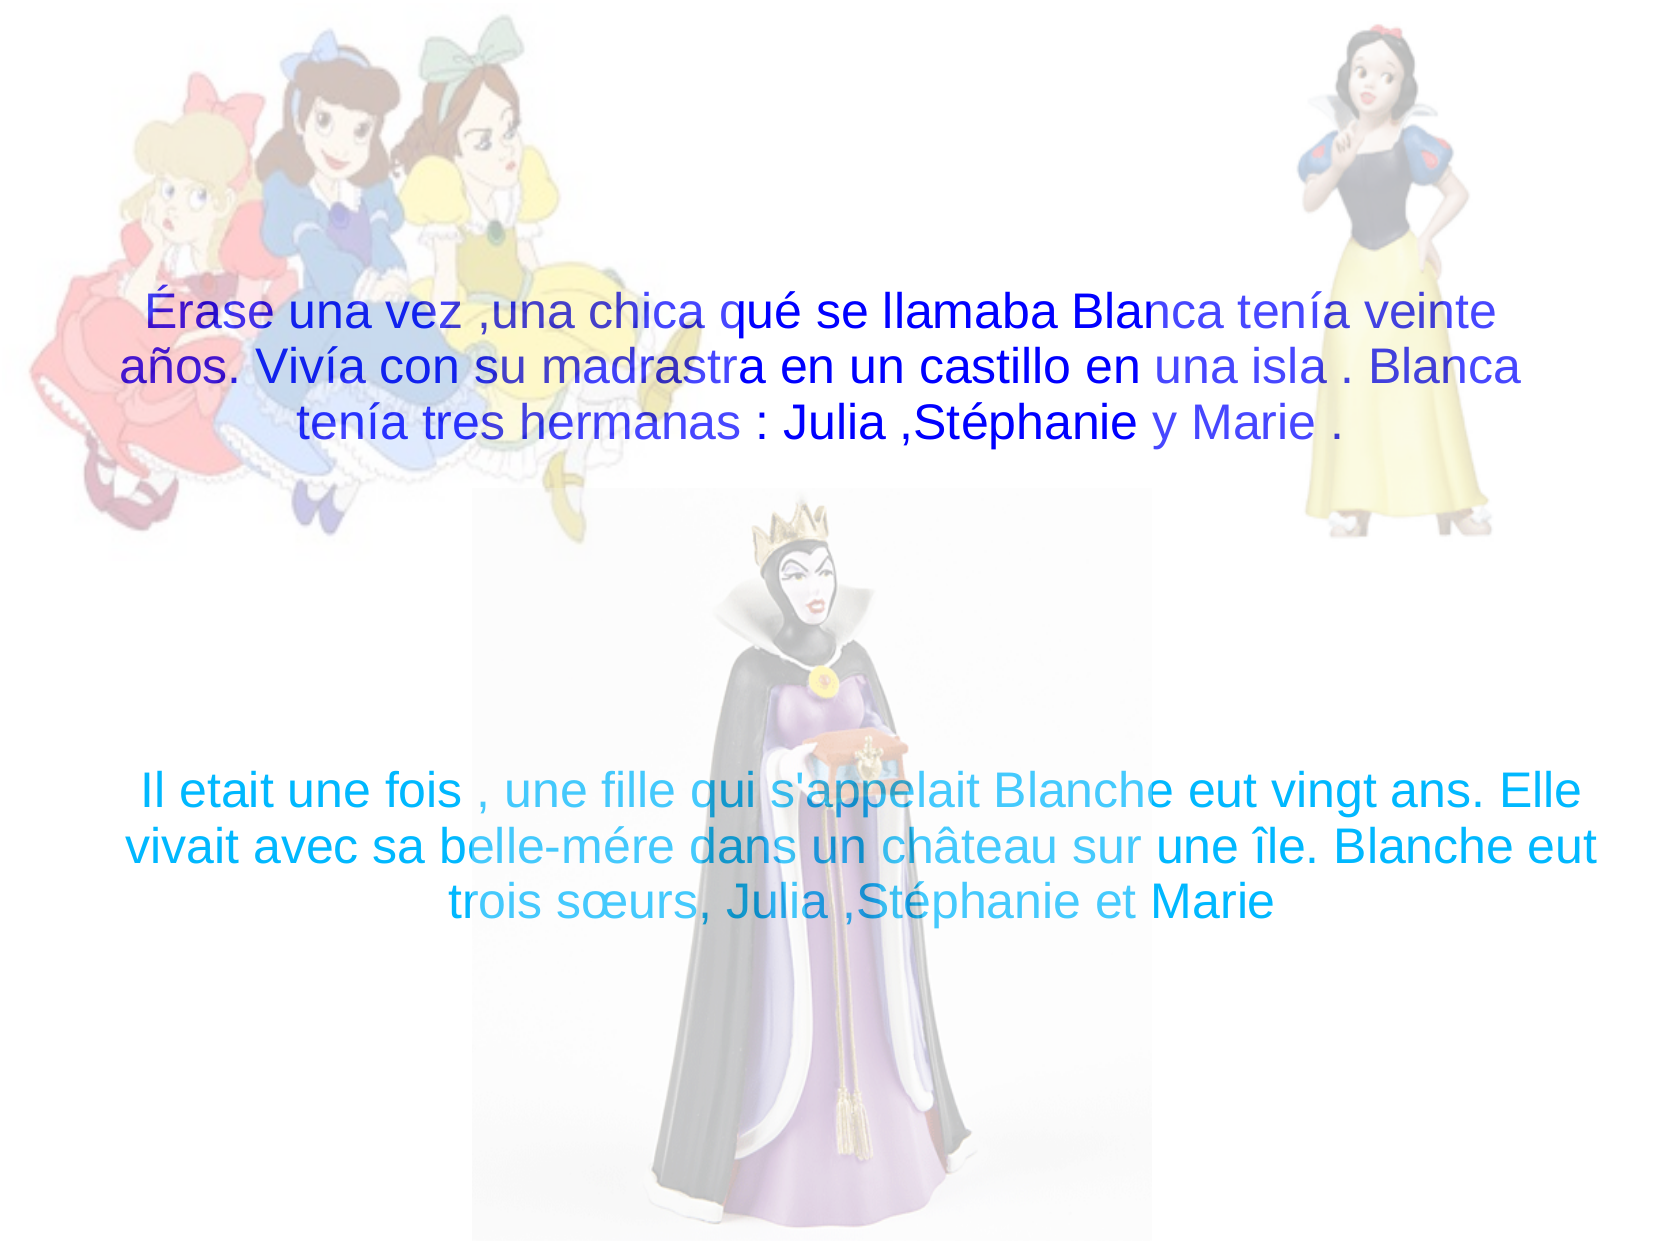

# Érase una vez ,una chica qué se llamaba Blanca tenía veinte años. Vivía con su madrastra en un castillo en una isla . Blanca tenía tres hermanas : Julia ,Stéphanie y Marie .
Il etait une fois , une fille qui s'appelait Blanche eut vingt ans. Elle vivait avec sa belle-mére dans un château sur une île. Blanche eut trois sœurs, Julia ,Stéphanie et Marie